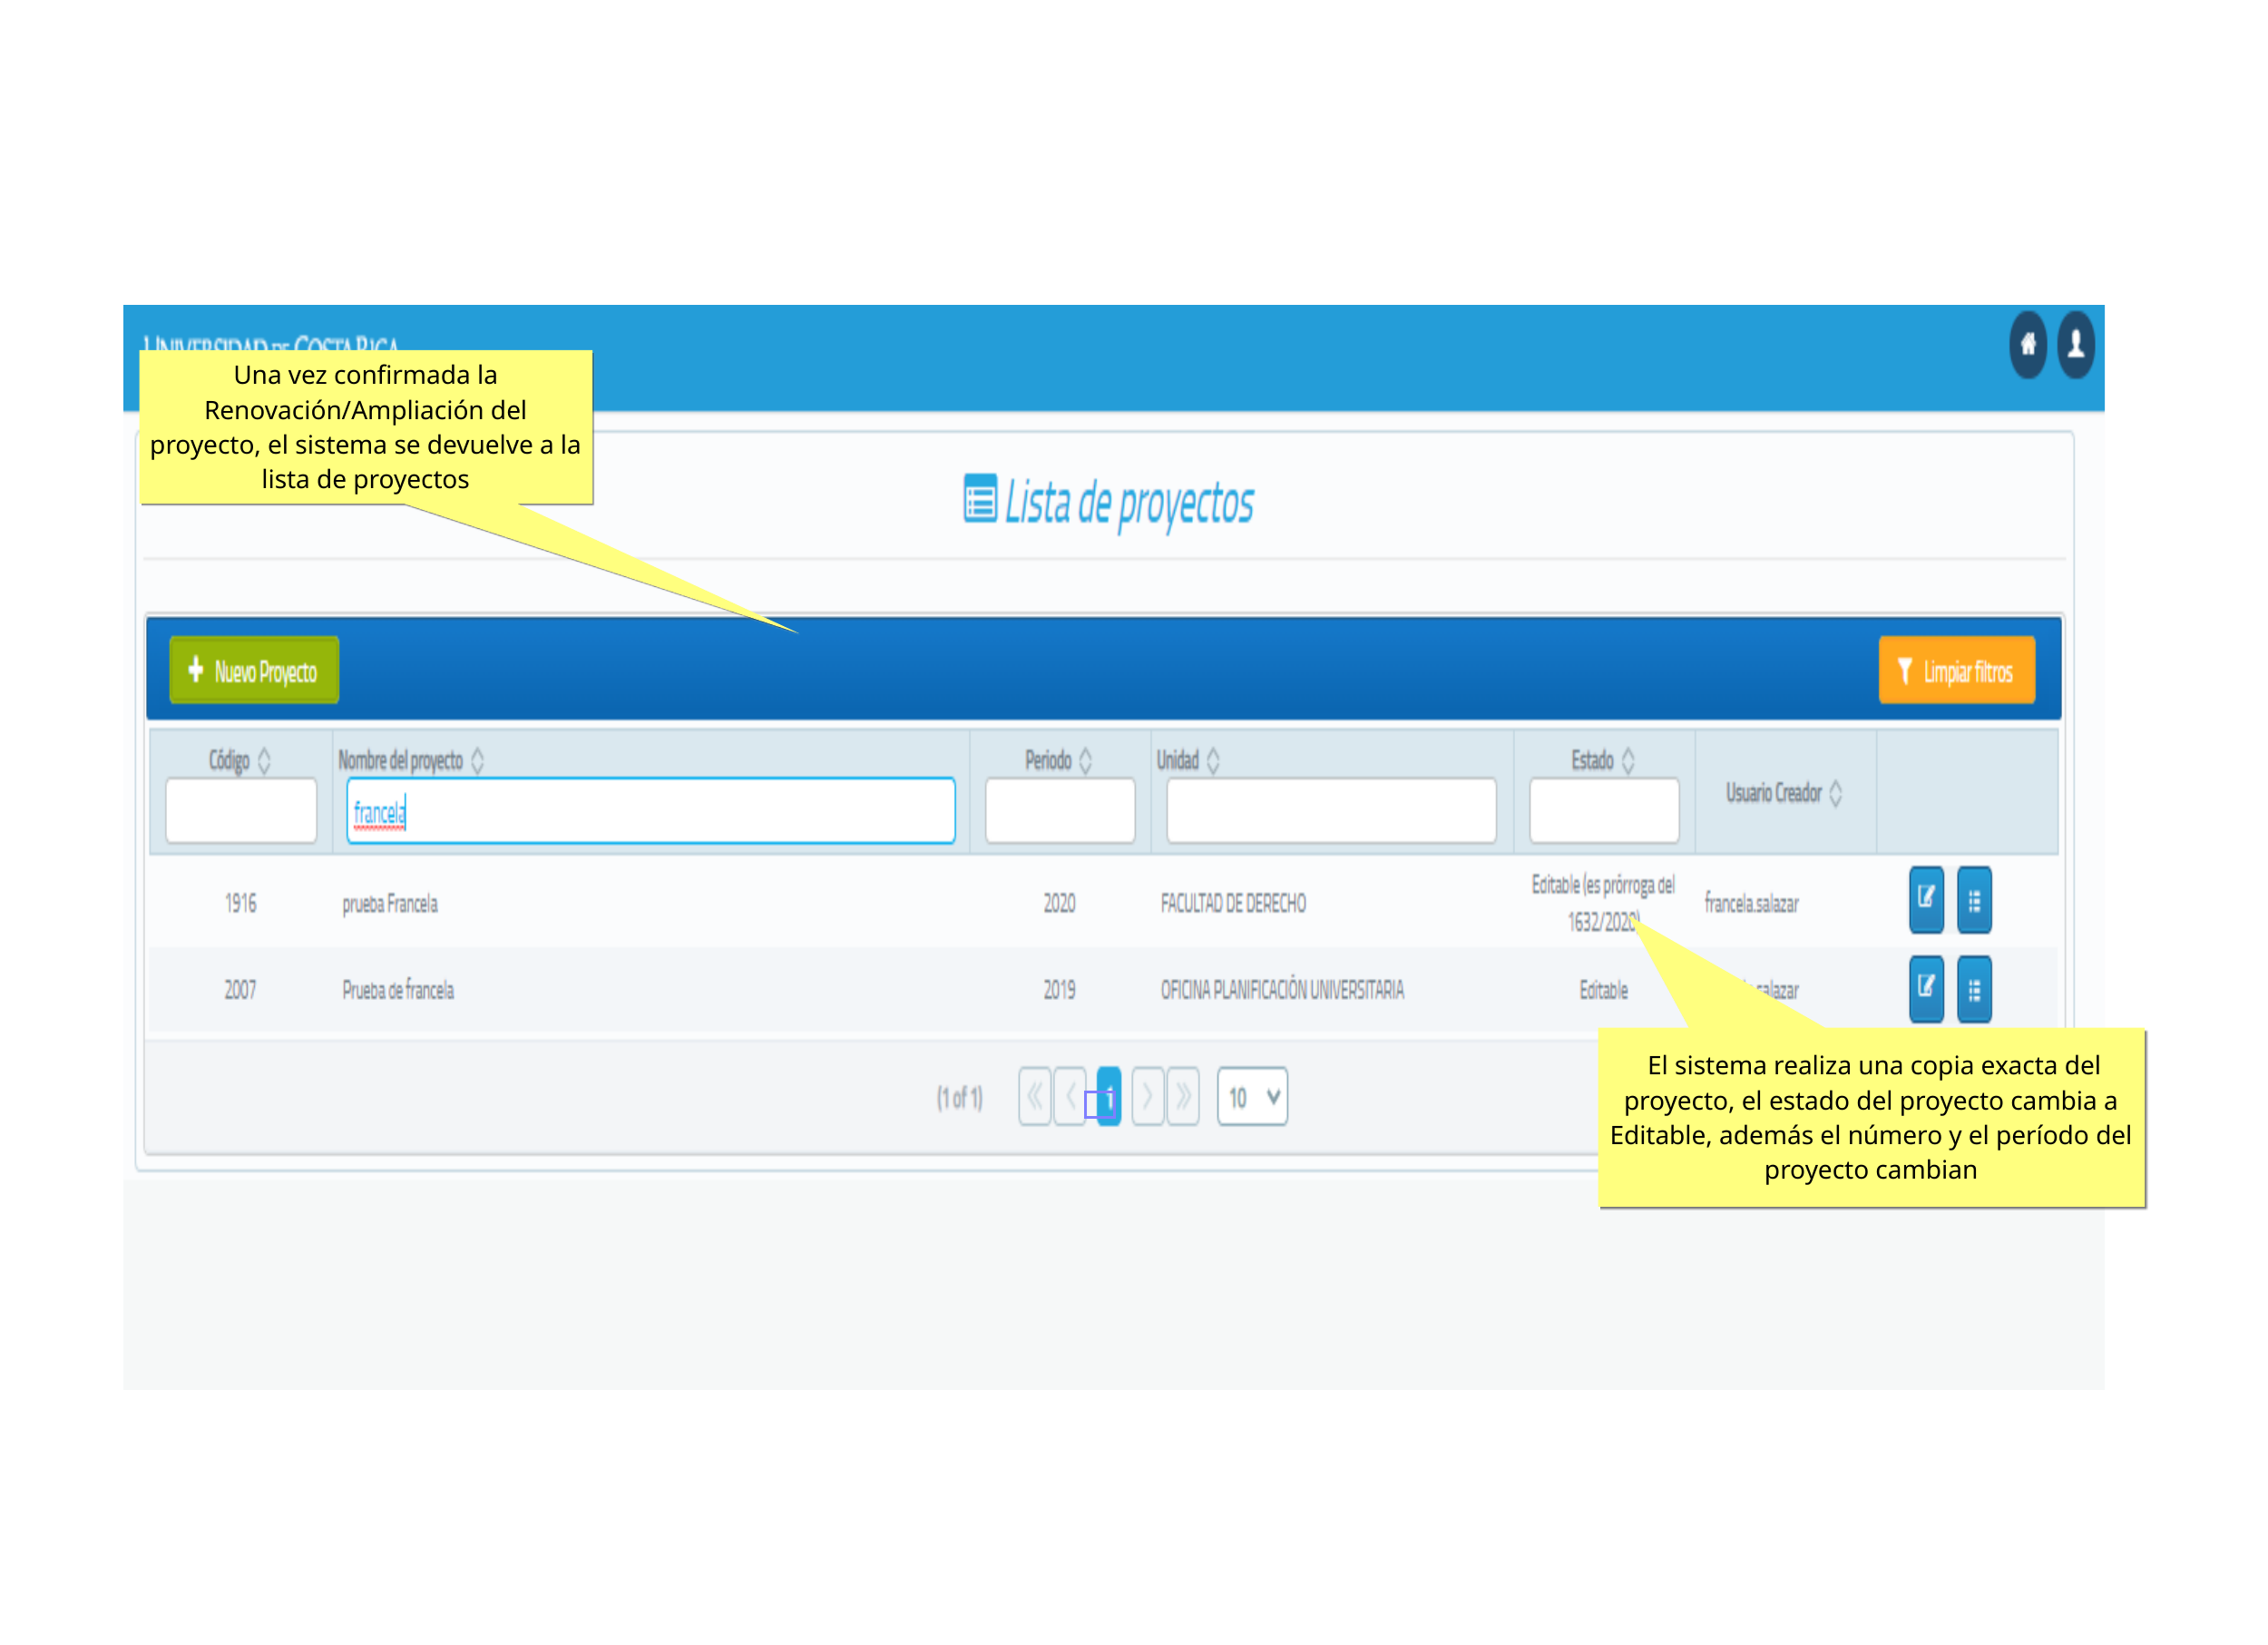

Una vez confirmada la Renovación/Ampliación del proyecto, el sistema se devuelve a la lista de proyectos
 El sistema realiza una copia exacta del proyecto, el estado del proyecto cambia a Editable, además el número y el período del proyecto cambian